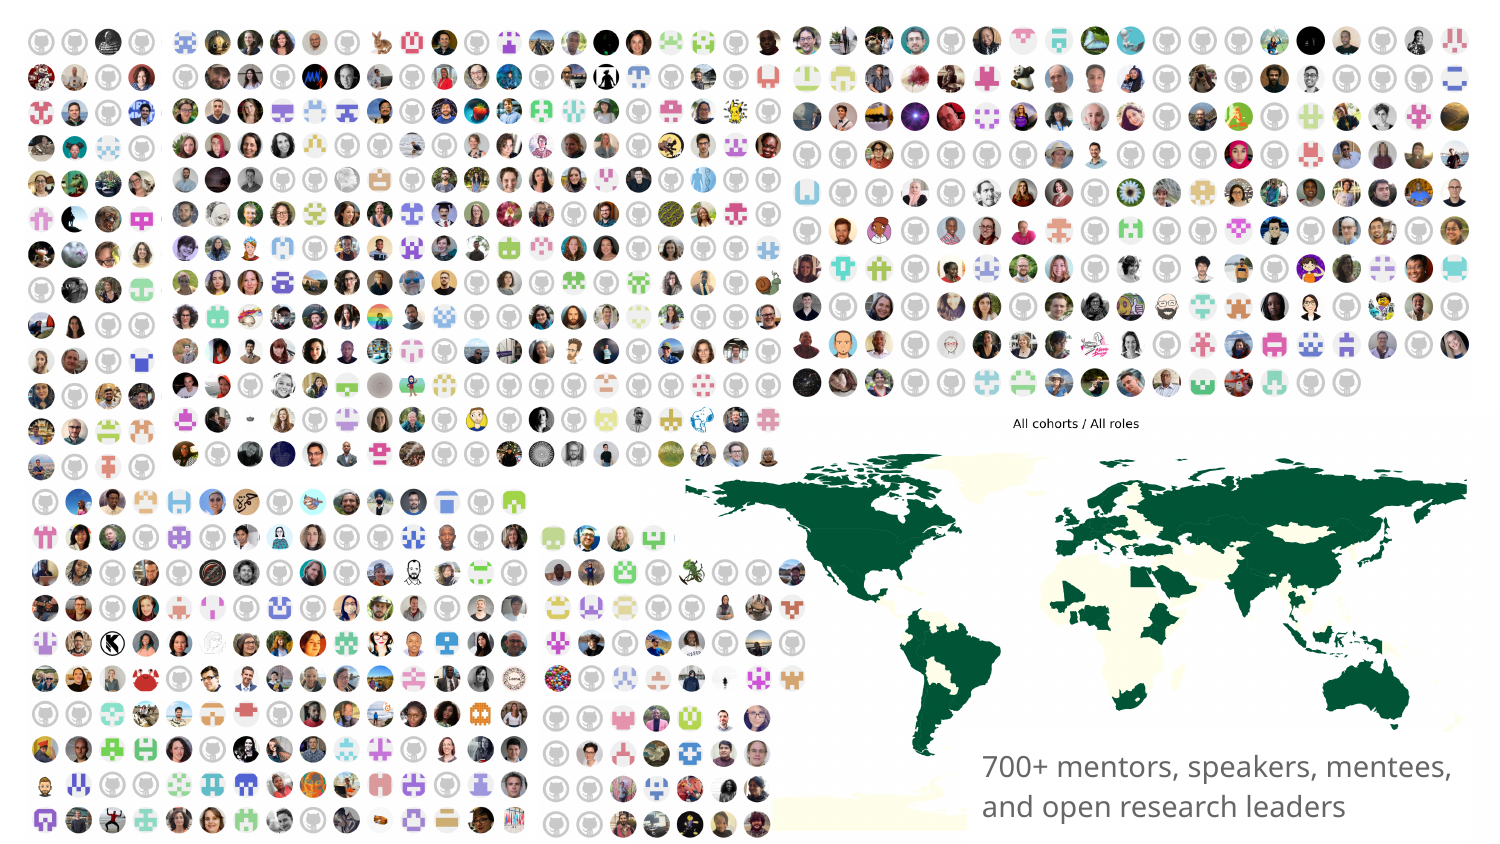

700+ mentors, speakers, mentees, and open research leaders